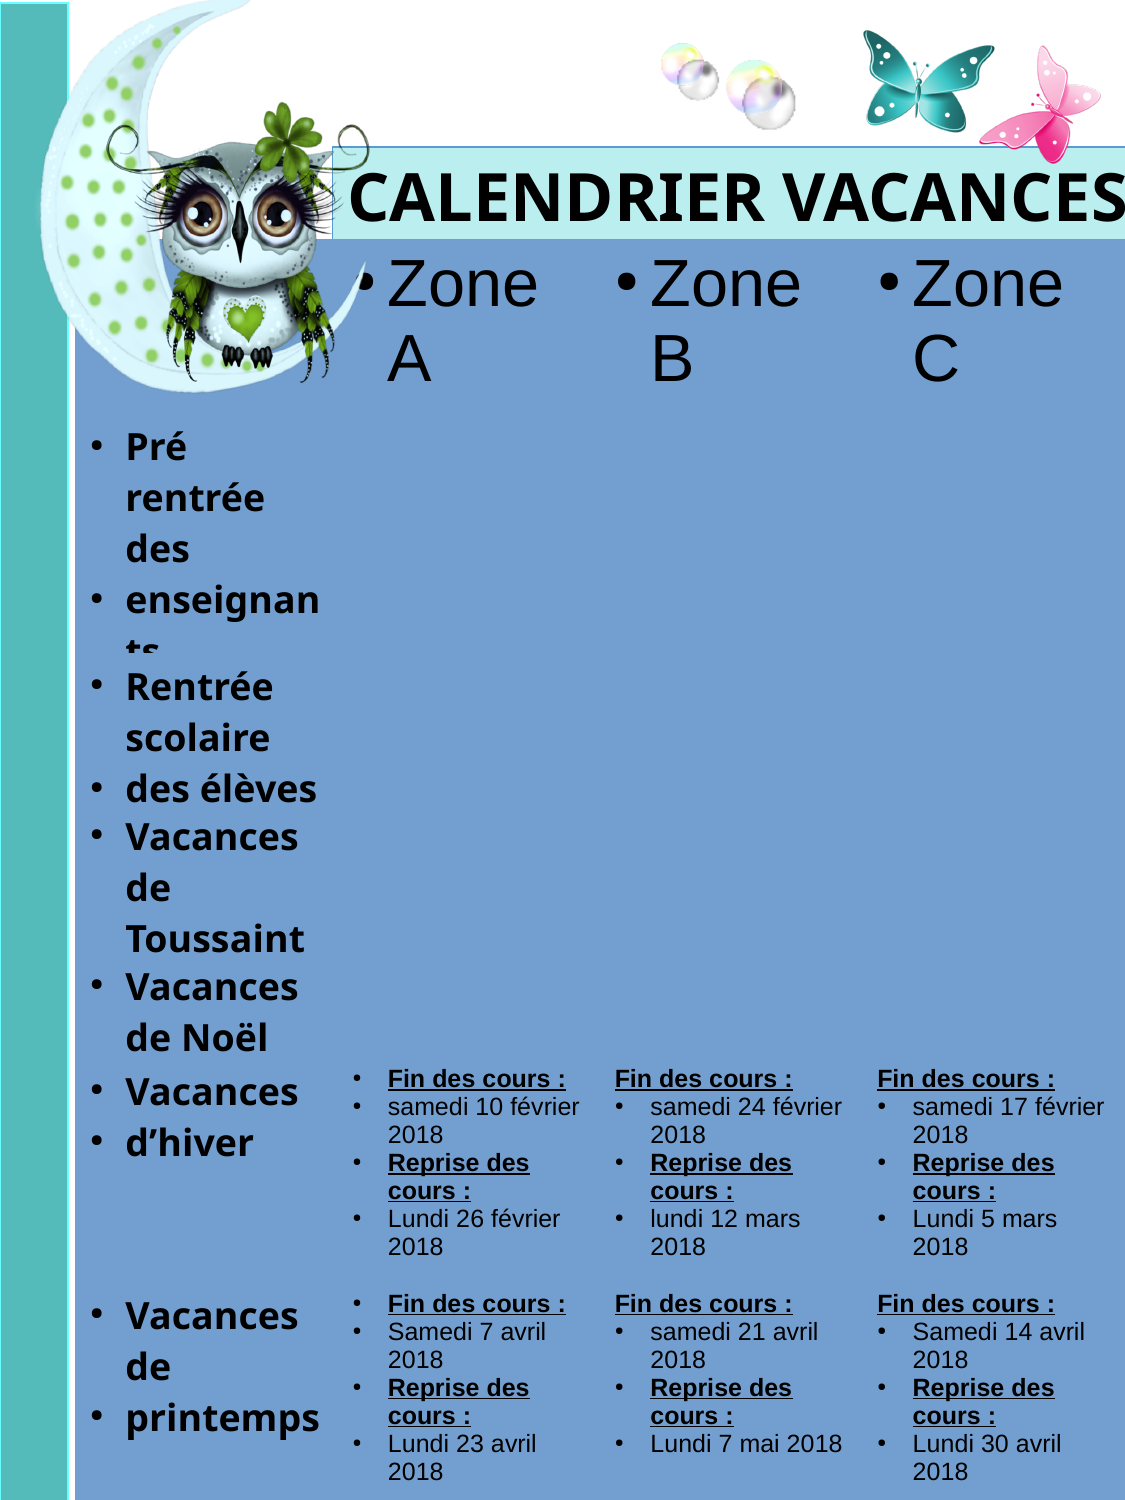

CALENDRIER VACANCES
| | Zone A | Zone B | Zone C |
| --- | --- | --- | --- |
| Pré rentrée des enseignants | | | |
| Rentrée scolaire des élèves | | | |
| Vacances de Toussaint | | | |
| Vacances de Noël | | | |
| Vacances d’hiver | Fin des cours : samedi 10 février 2018 Reprise des cours : Lundi 26 février 2018 | Fin des cours : samedi 24 février 2018 Reprise des cours : lundi 12 mars 2018 | Fin des cours : samedi 17 février 2018 Reprise des cours : Lundi 5 mars 2018 |
| Vacances de printemps | Fin des cours : Samedi 7 avril 2018 Reprise des cours : Lundi 23 avril 2018 | Fin des cours : samedi 21 avril 2018 Reprise des cours : Lundi 7 mai 2018 | Fin des cours : Samedi 14 avril 2018 Reprise des cours : Lundi 30 avril 2018 |
| Vacances d’été | | | |
Vendredi 1er septembre 2017
Lundi 4 septembre 2017
Fin des cours : samedi 21 octobre 2017
Reprise des cours : lundi 6 novembre 2017
Fin des cours: samedi 23 décembre 2017
Reprise des cours : lundi 8 janvier 2018
Fin des cours : samedi 7 juillet 2018